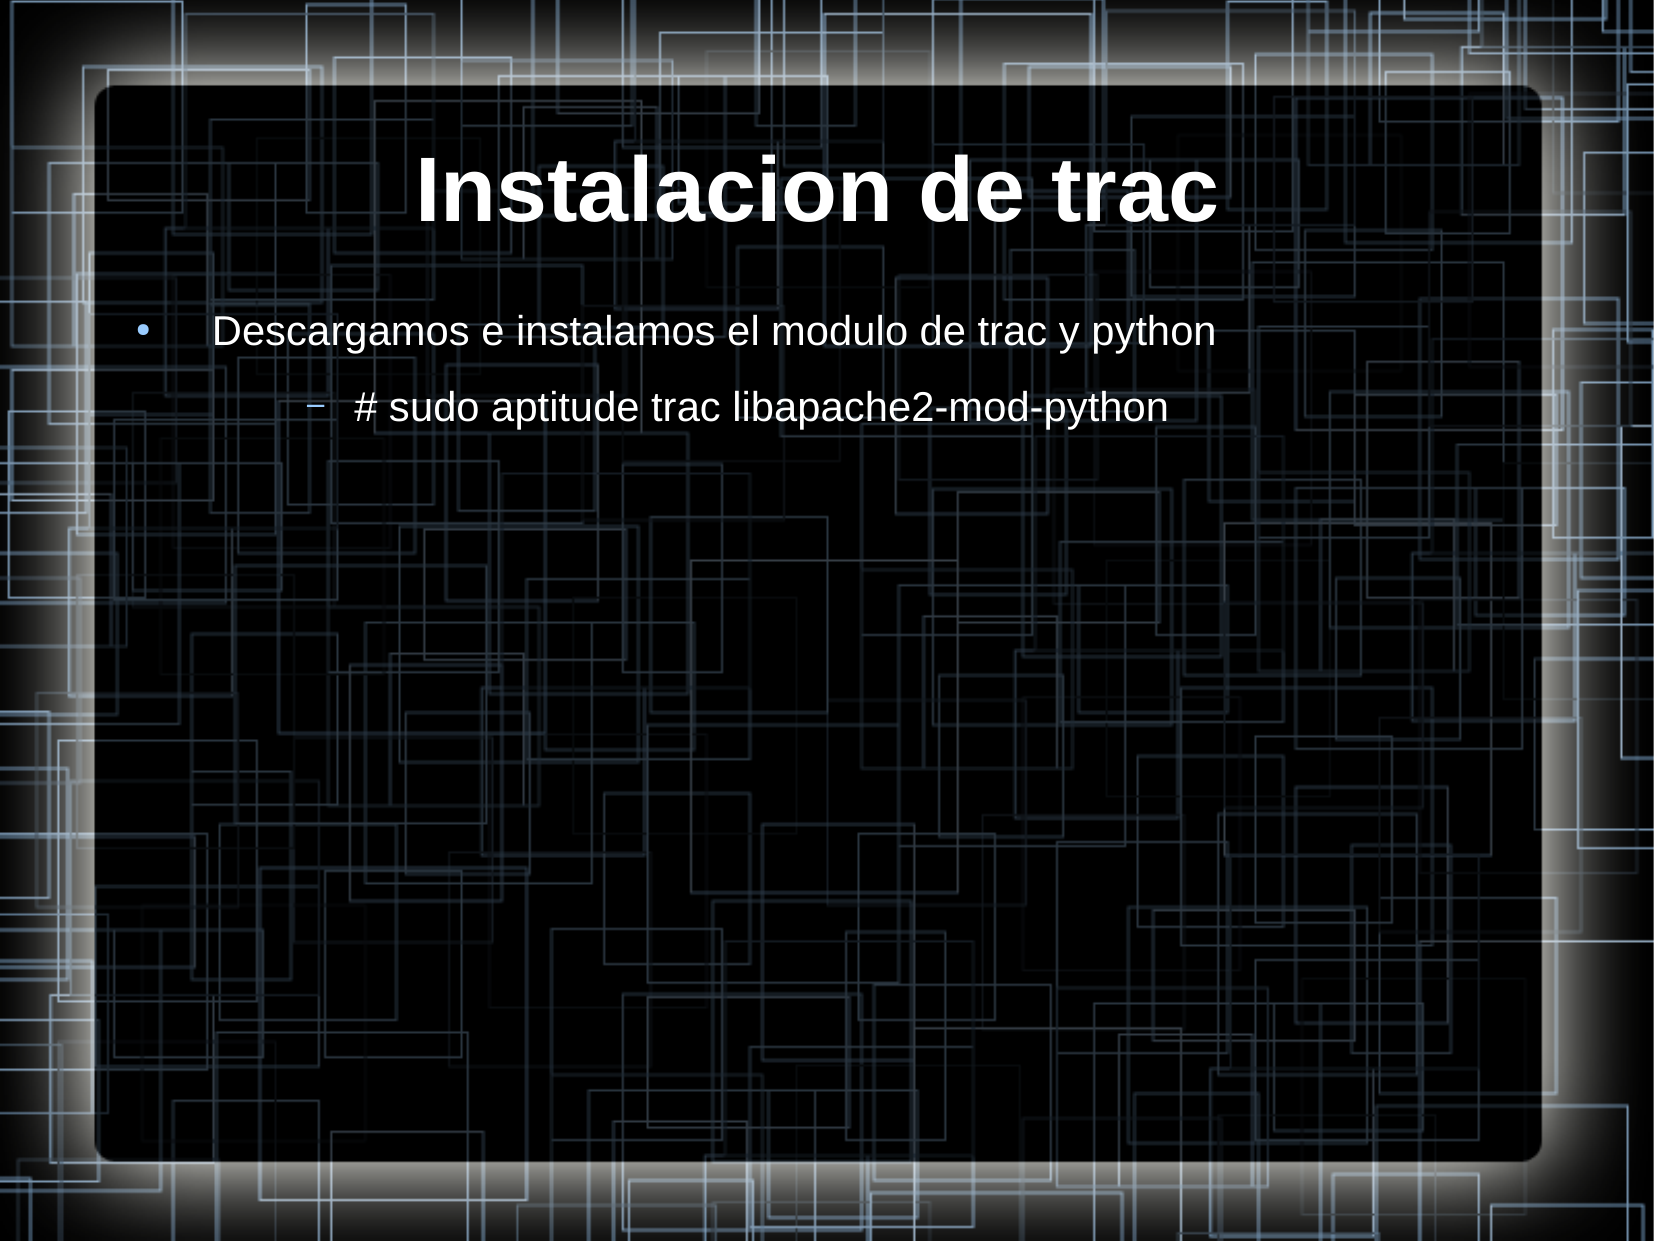

# Instalacion de trac
 Descargamos e instalamos el modulo de trac y python
# sudo aptitude trac libapache2-mod-python